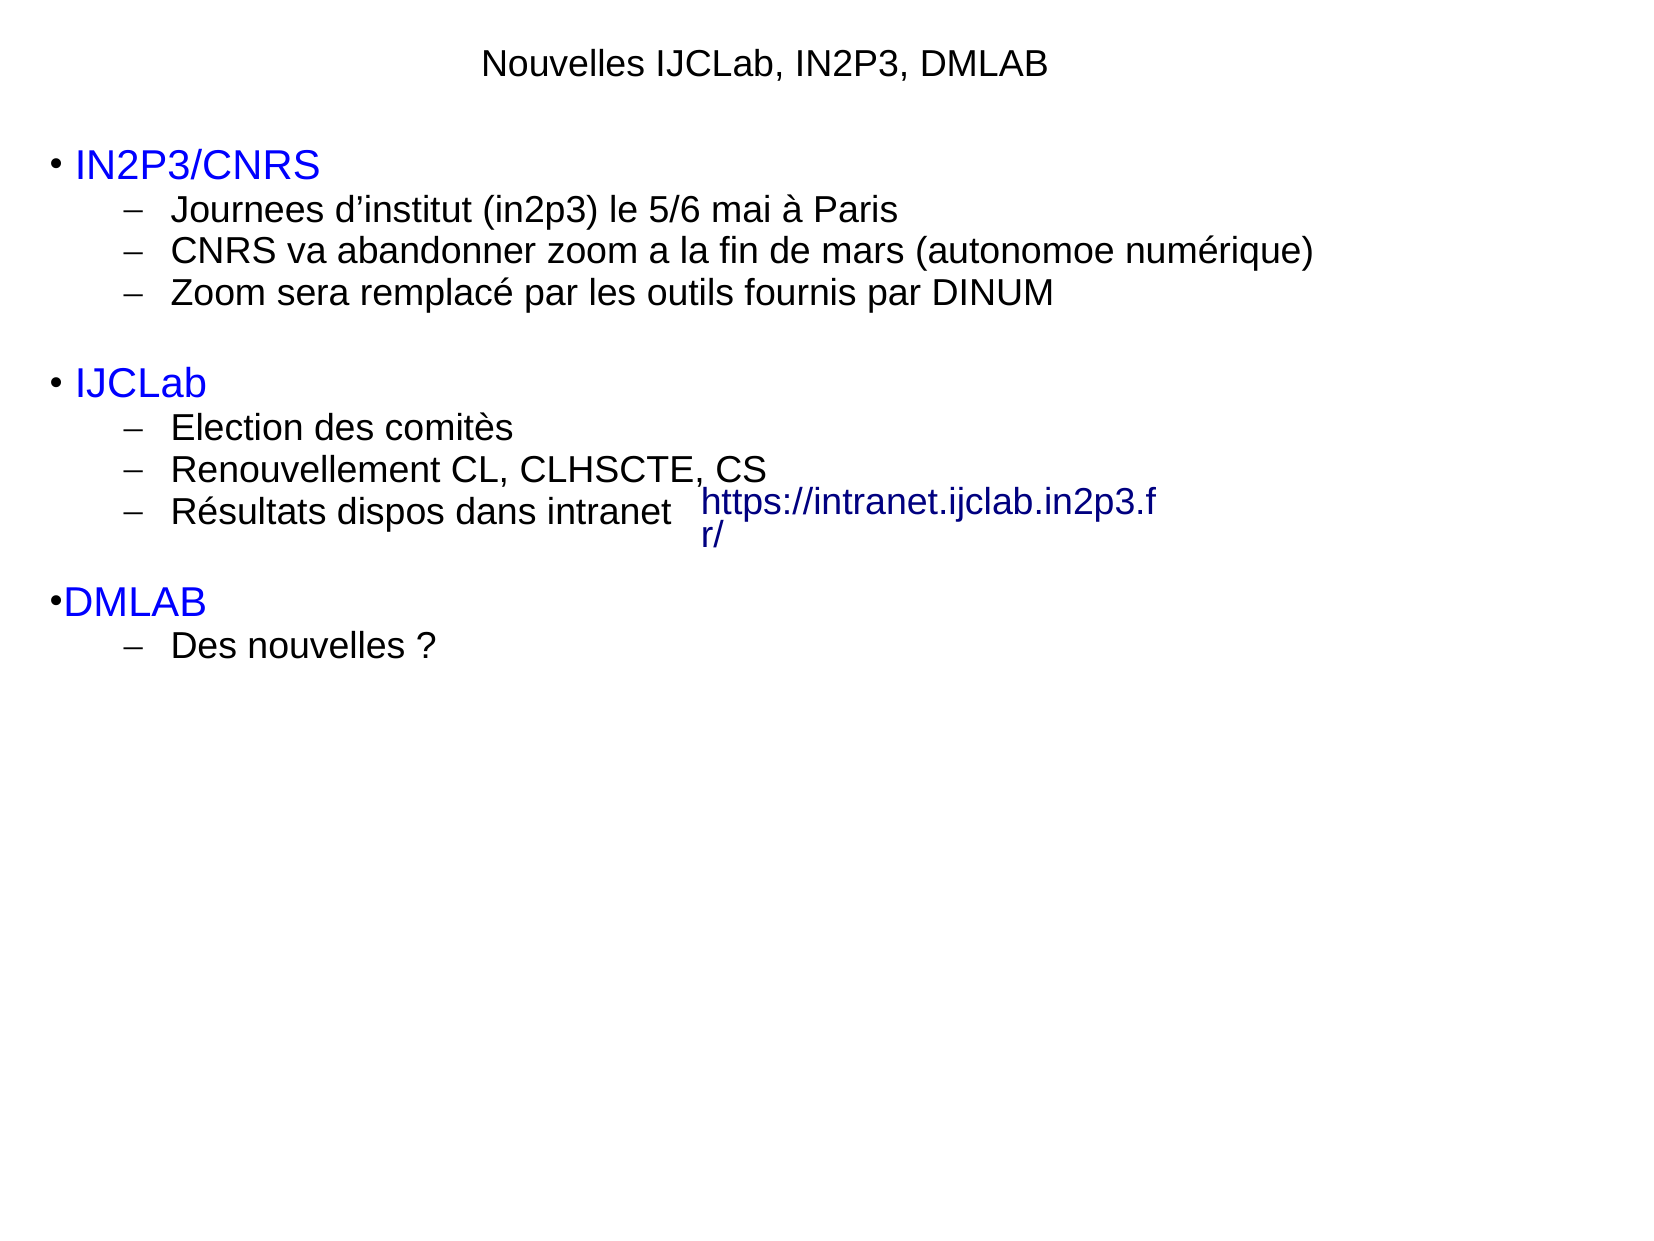

Nouvelles IJCLab, IN2P3, DMLAB
 IN2P3/CNRS
Journees d’institut (in2p3) le 5/6 mai à Paris
CNRS va abandonner zoom a la fin de mars (autonomoe numérique)
Zoom sera remplacé par les outils fournis par DINUM
 IJCLab
Election des comitès
Renouvellement CL, CLHSCTE, CS
Résultats dispos dans intranet
DMLAB
Des nouvelles ?
https://intranet.ijclab.in2p3.fr/